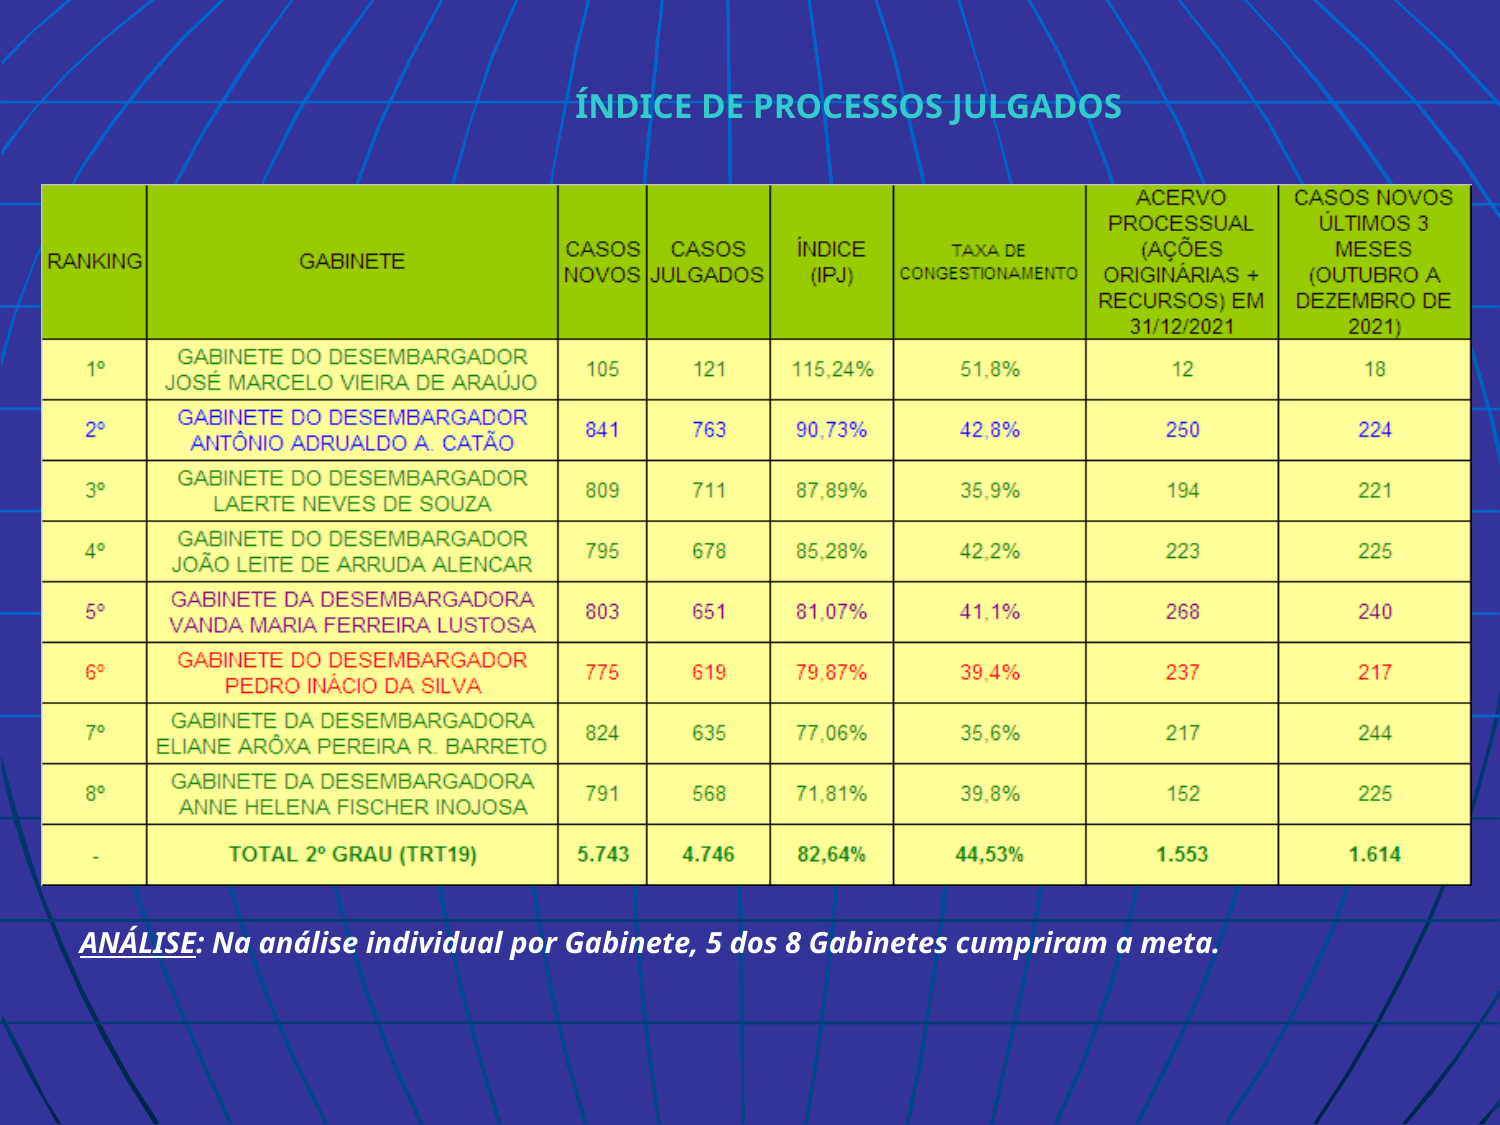

ÍNDICE DE PROCESSOS JULGADOS
ANÁLISE: Na análise individual por Gabinete, 5 dos 8 Gabinetes cumpriram a meta.